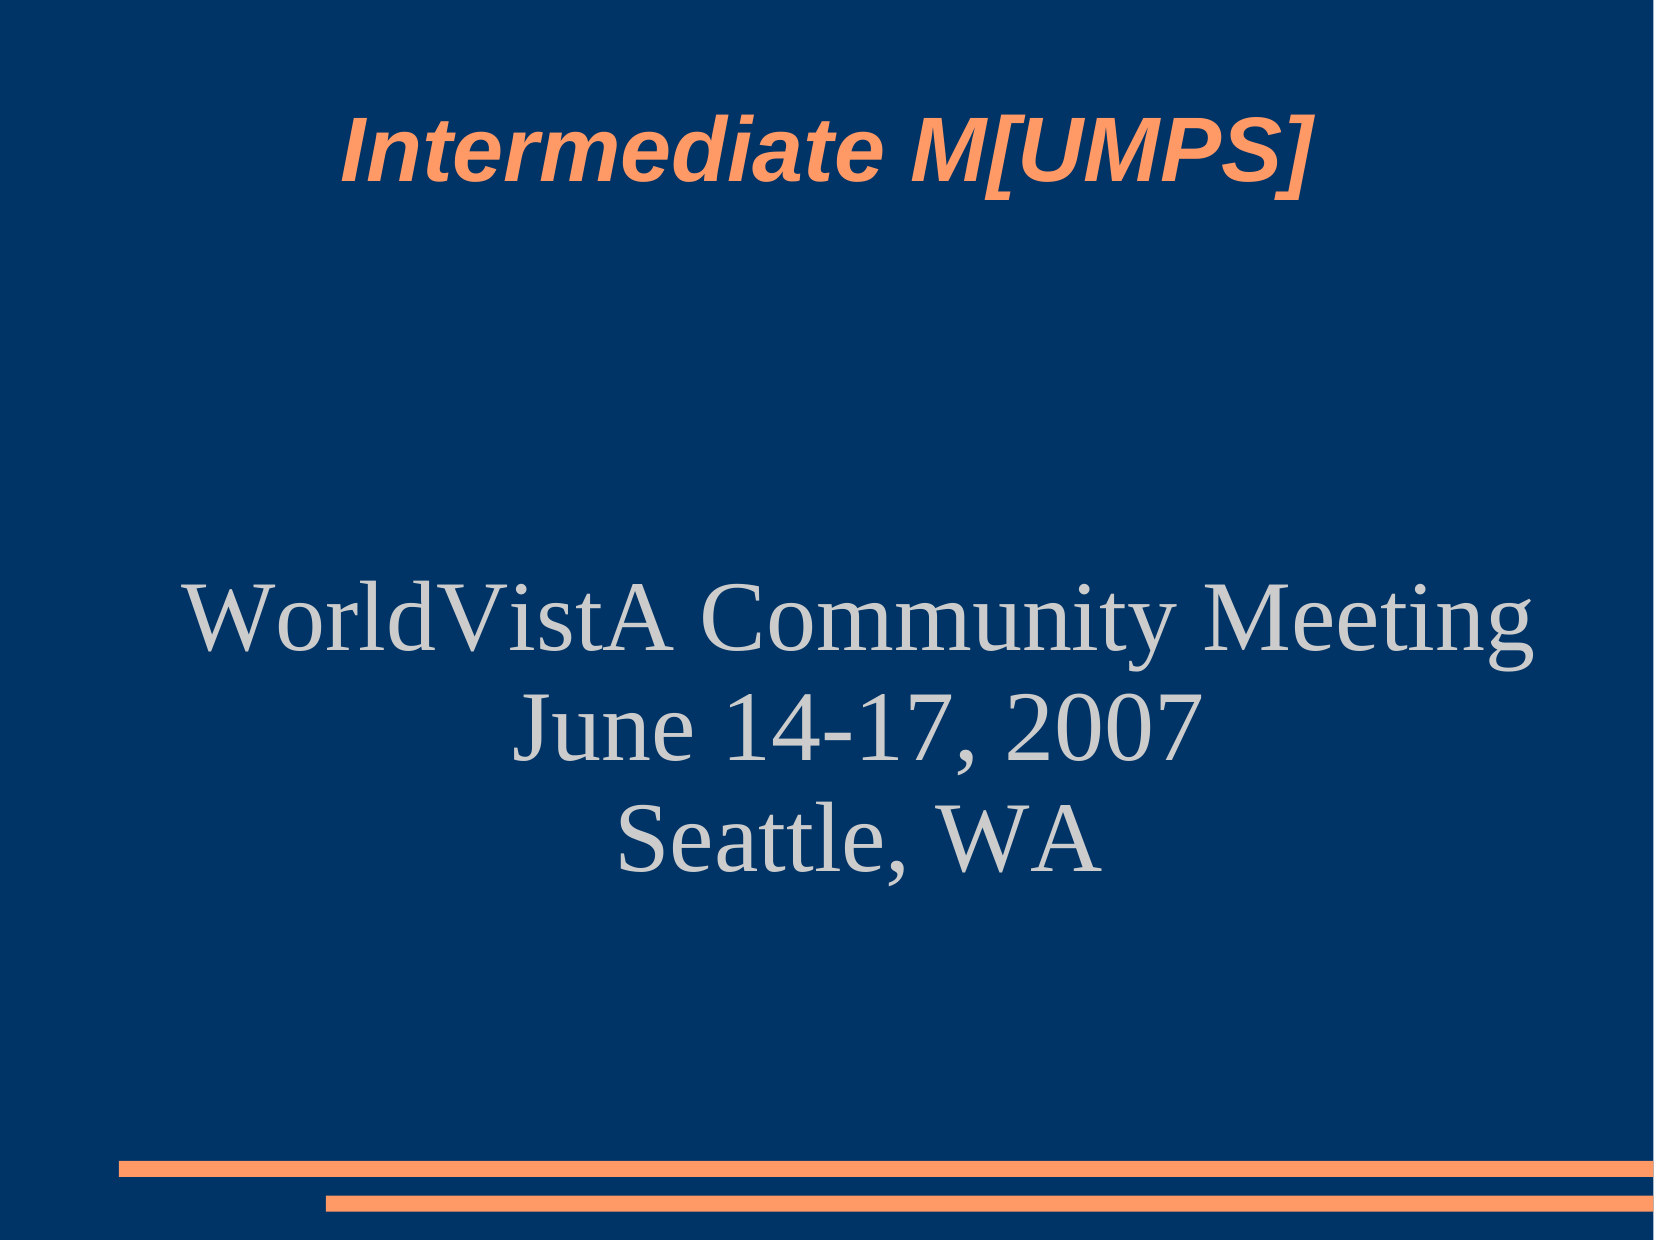

# Intermediate M[UMPS]
WorldVistA Community Meeting
June 14-17, 2007
Seattle, WA